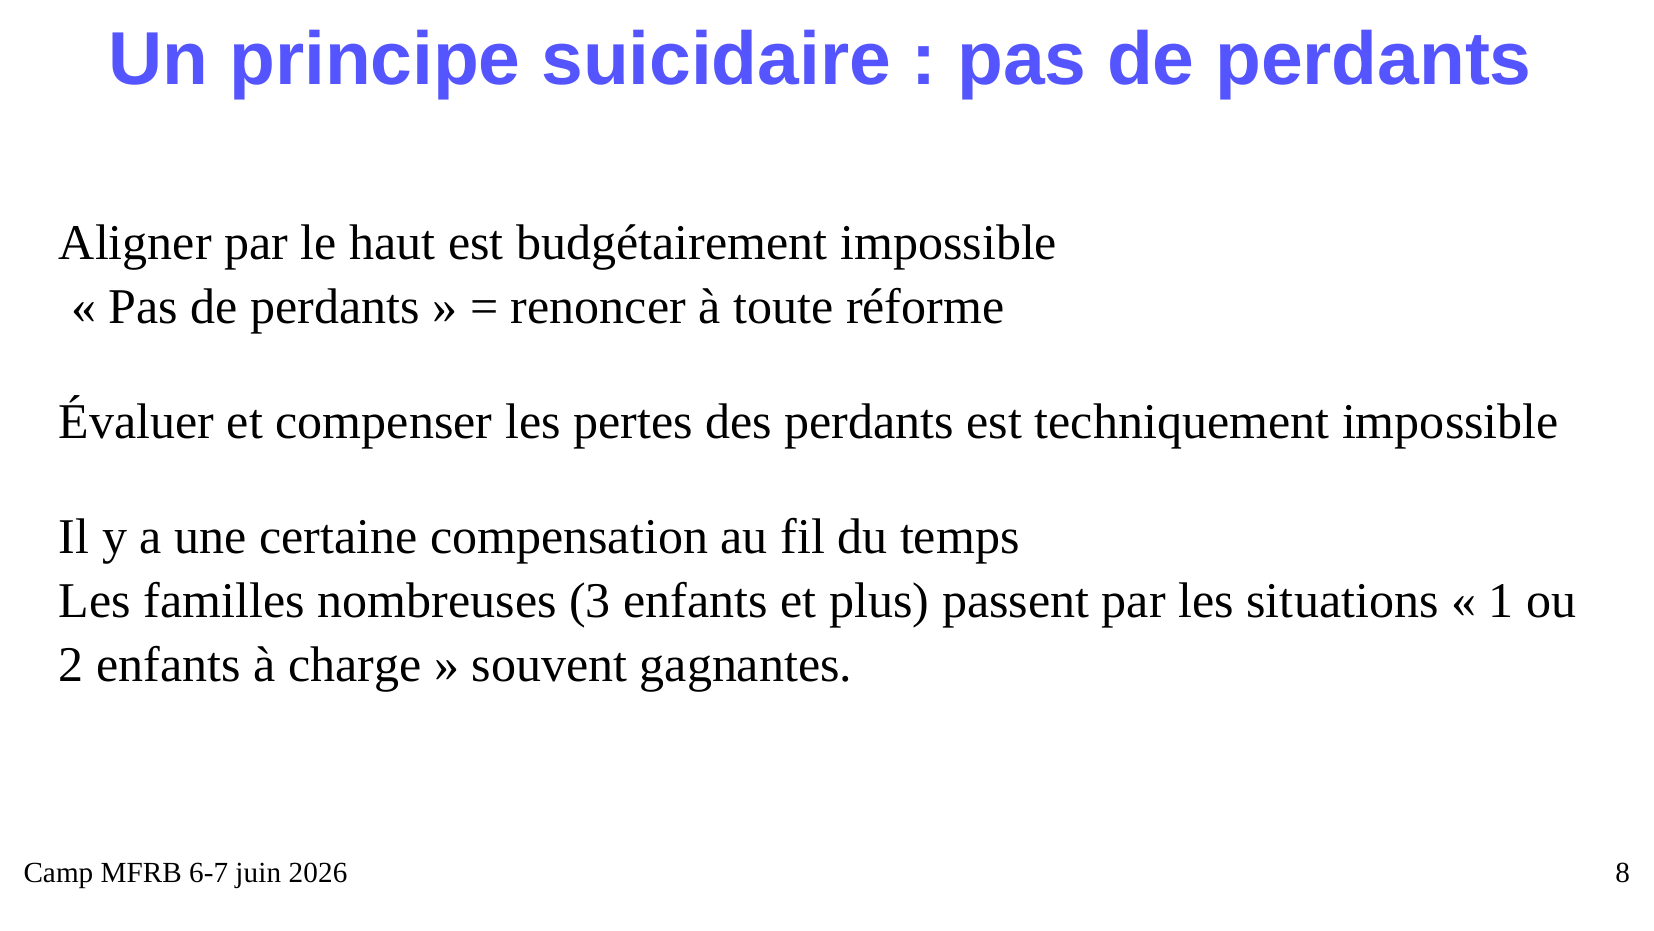

# Un principe suicidaire : pas de perdants
Aligner par le haut est budgétairement impossible
 « Pas de perdants » = renoncer à toute réforme
Évaluer et compenser les pertes des perdants est techniquement impossible
Il y a une certaine compensation au fil du temps
Les familles nombreuses (3 enfants et plus) passent par les situations « 1 ou 2 enfants à charge » souvent gagnantes.
Camp MFRB 6-7 juin 2026
8